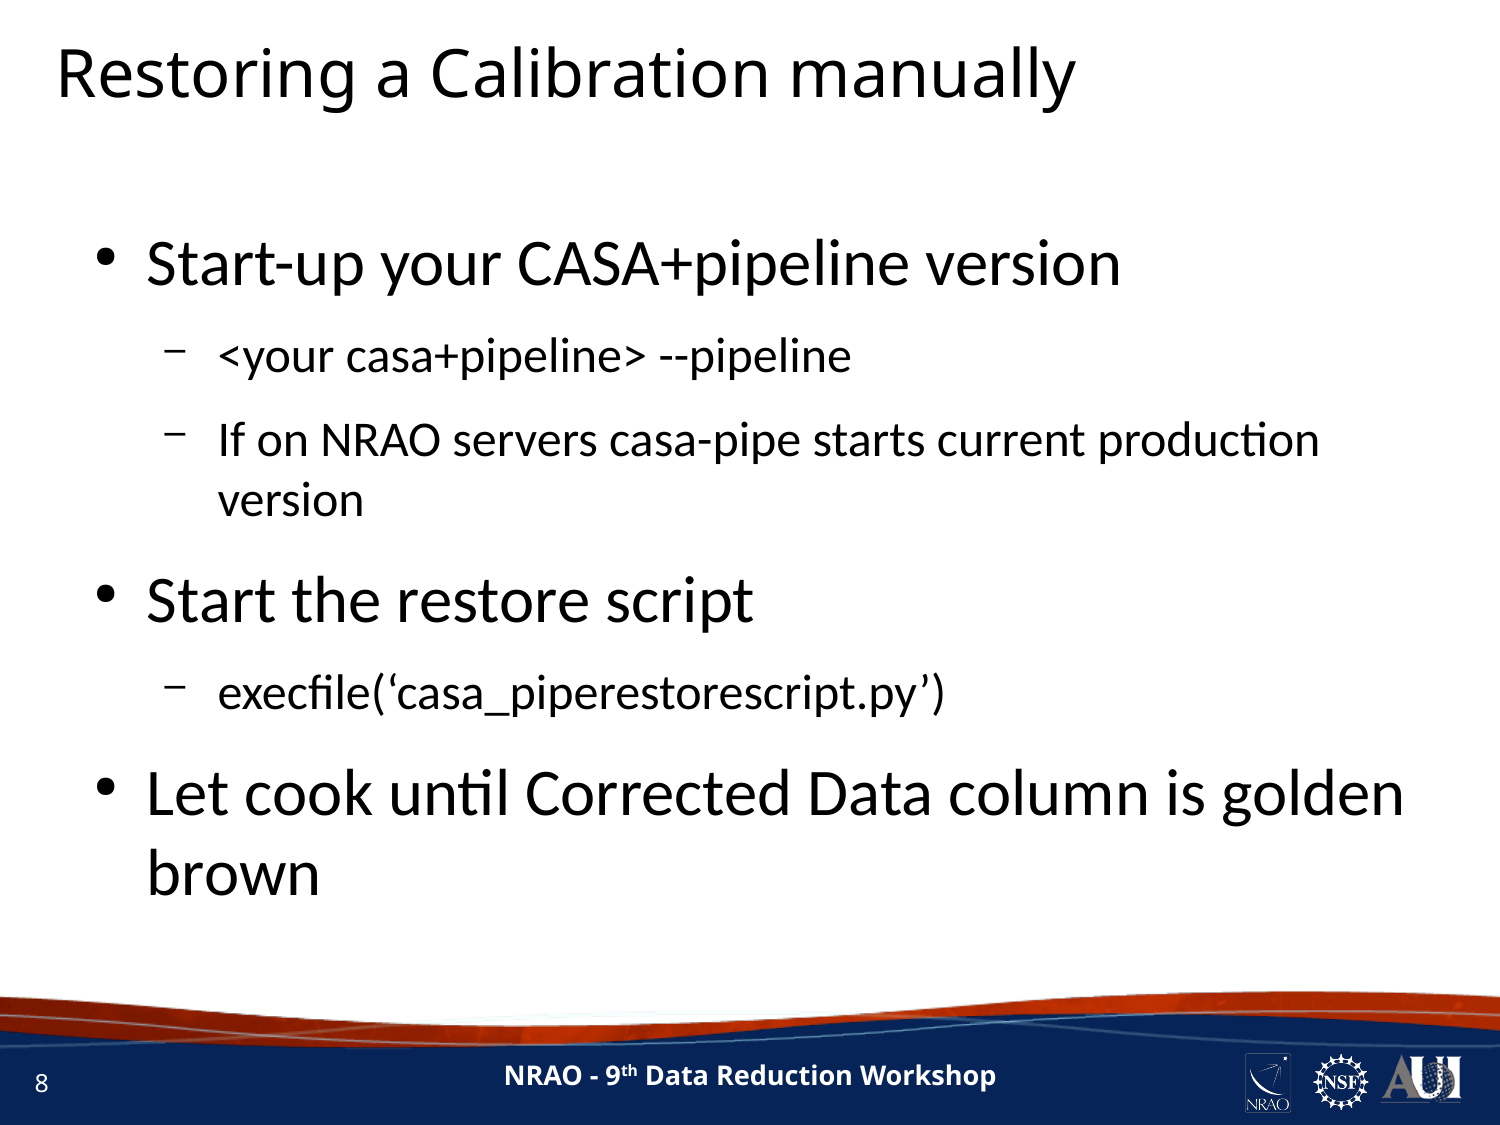

# Restoring a Calibration manually
Start-up your CASA+pipeline version
<your casa+pipeline> --pipeline
If on NRAO servers casa-pipe starts current production version
Start the restore script
execfile(‘casa_piperestorescript.py’)
Let cook until Corrected Data column is golden brown